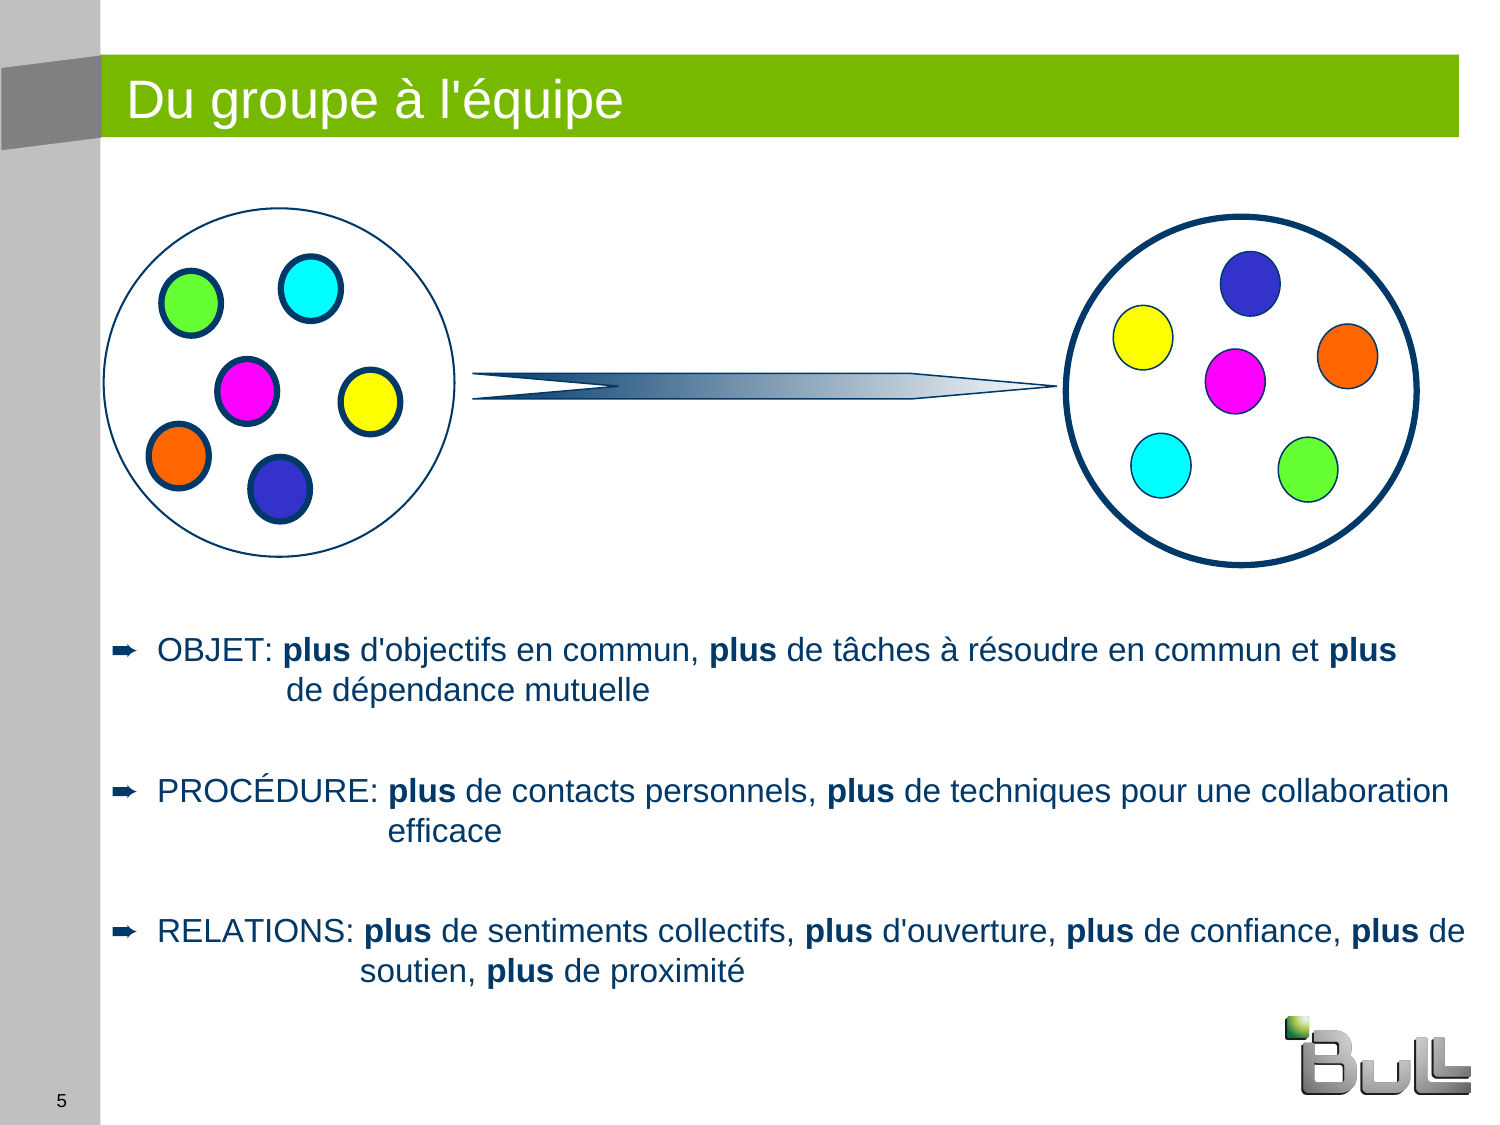

Du groupe à l'équipe
 OBJET: plus d'objectifs en commun, plus de tâches à résoudre en commun et plus
 de dépendance mutuelle
 PROCÉDURE: plus de contacts personnels, plus de techniques pour une collaboration
 efficace
 RELATIONS: plus de sentiments collectifs, plus d'ouverture, plus de confiance, plus de
 soutien, plus de proximité